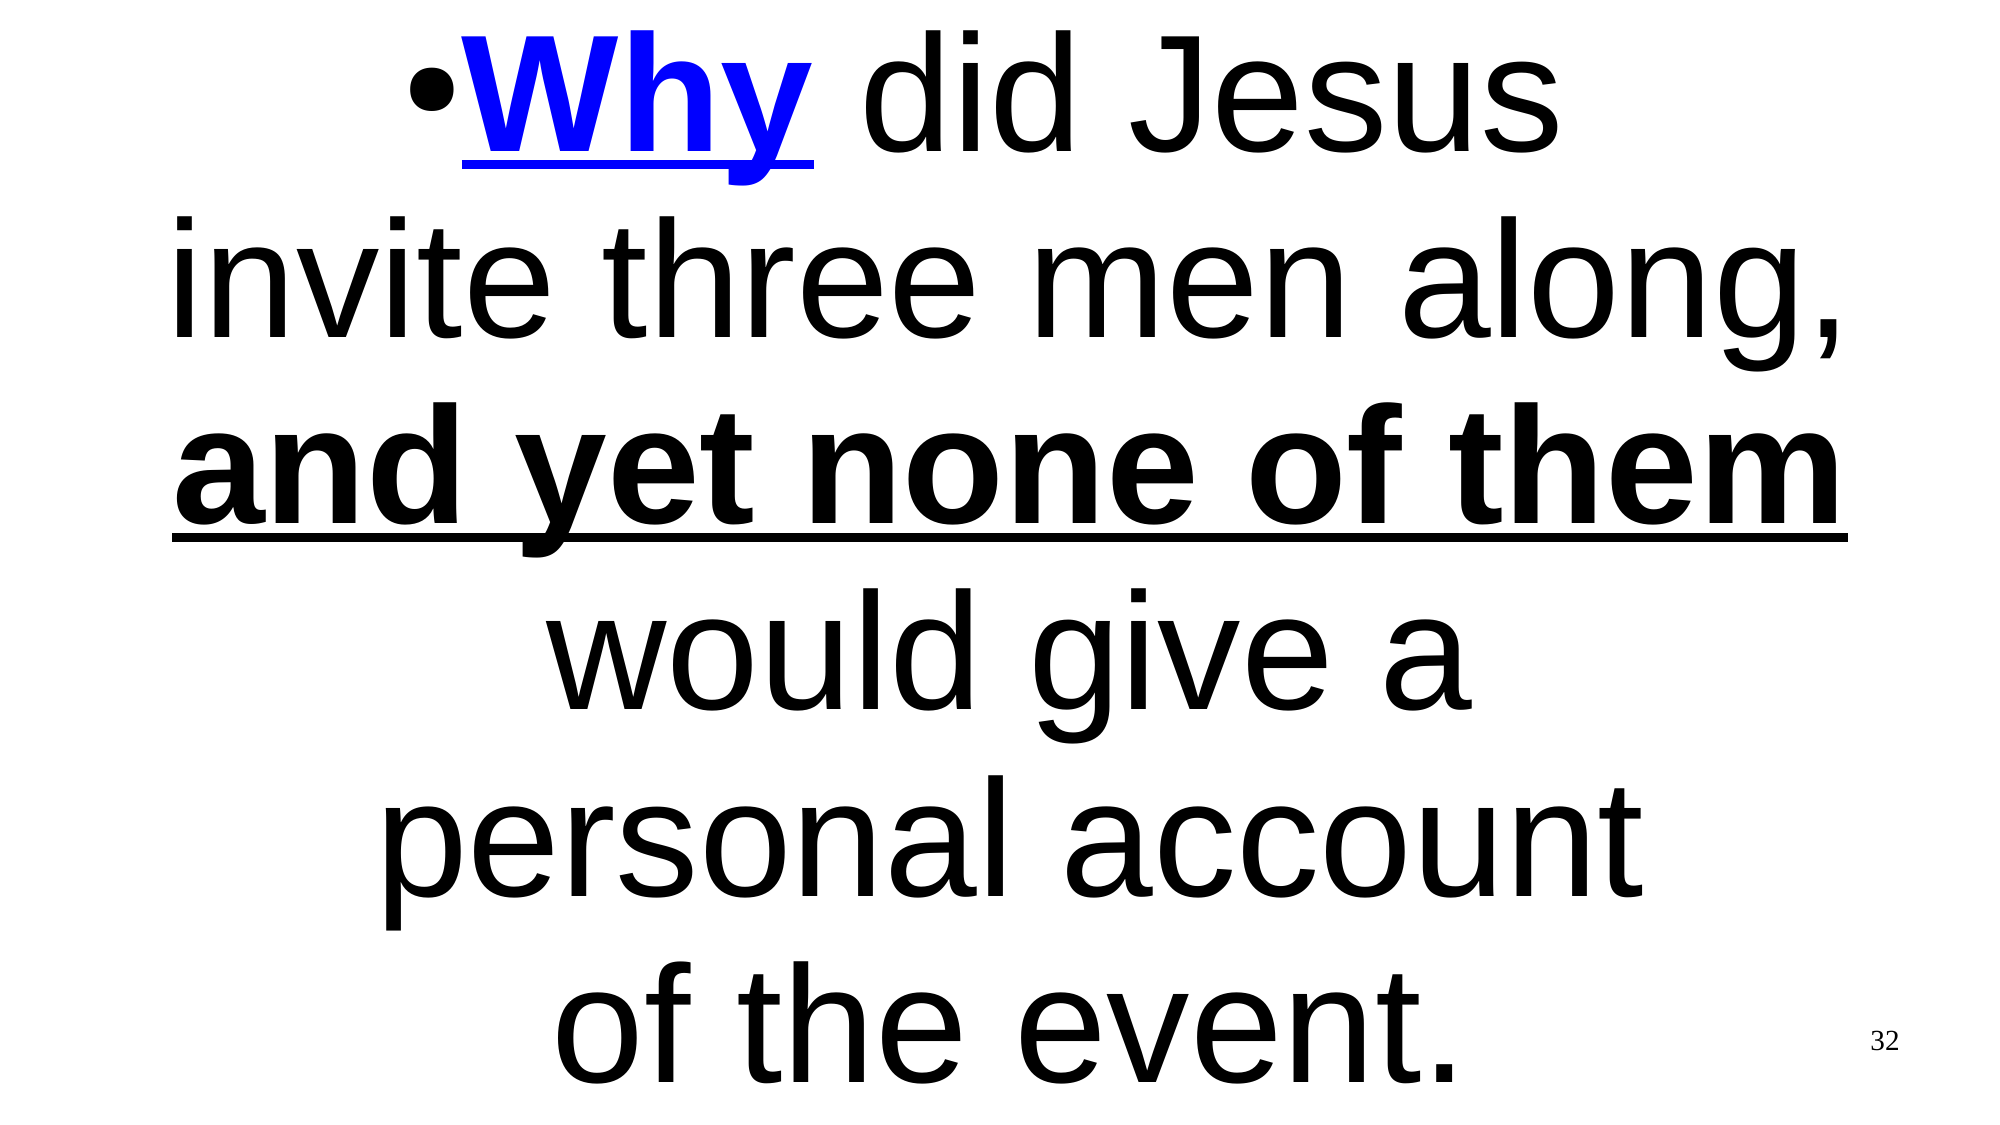

# Why did Jesus invite three men along, and yet none of them would give a personal account of the event.
32